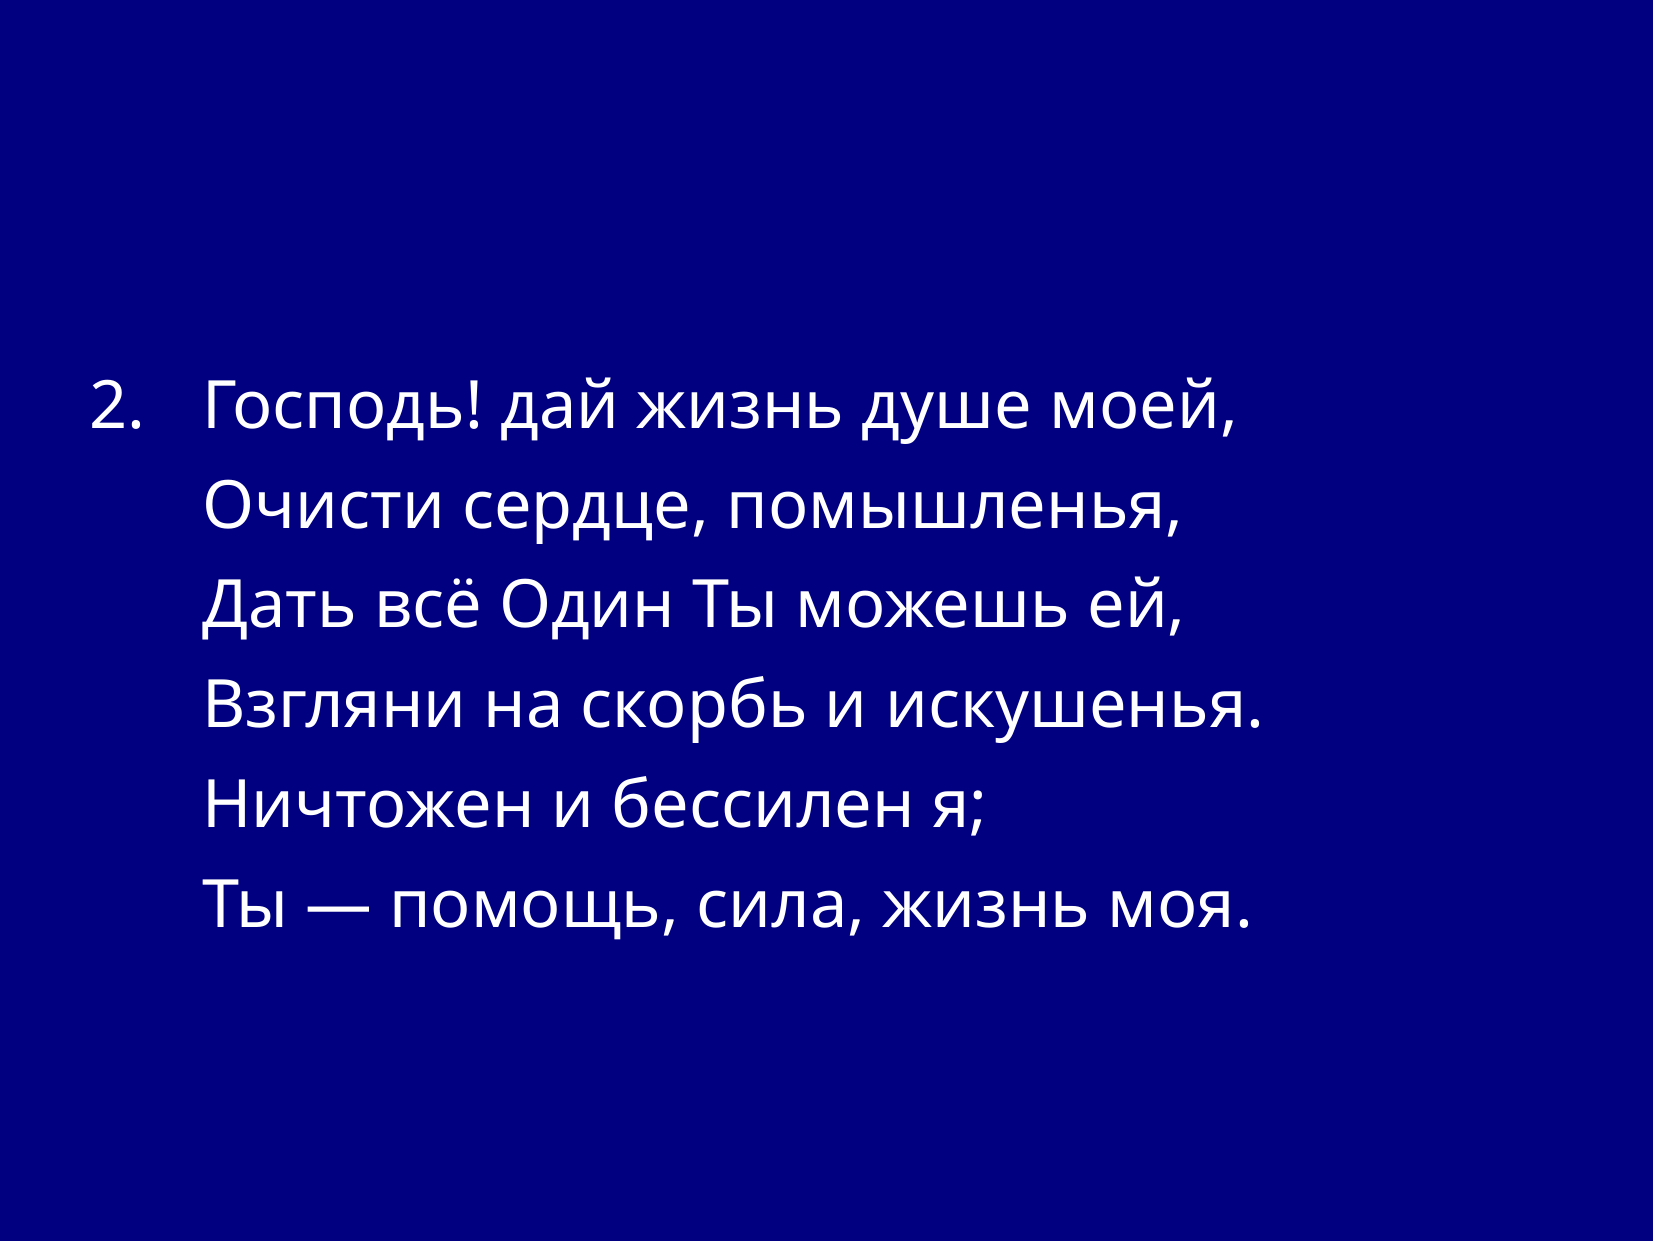

2.	Господь! дай жизнь душе моей,
	Очисти сердце, помышленья,
	Дать всё Один Ты можешь ей,
	Взгляни на скорбь и искушенья.
	Ничтожен и бессилен я;
	Ты — помощь, сила, жизнь моя.